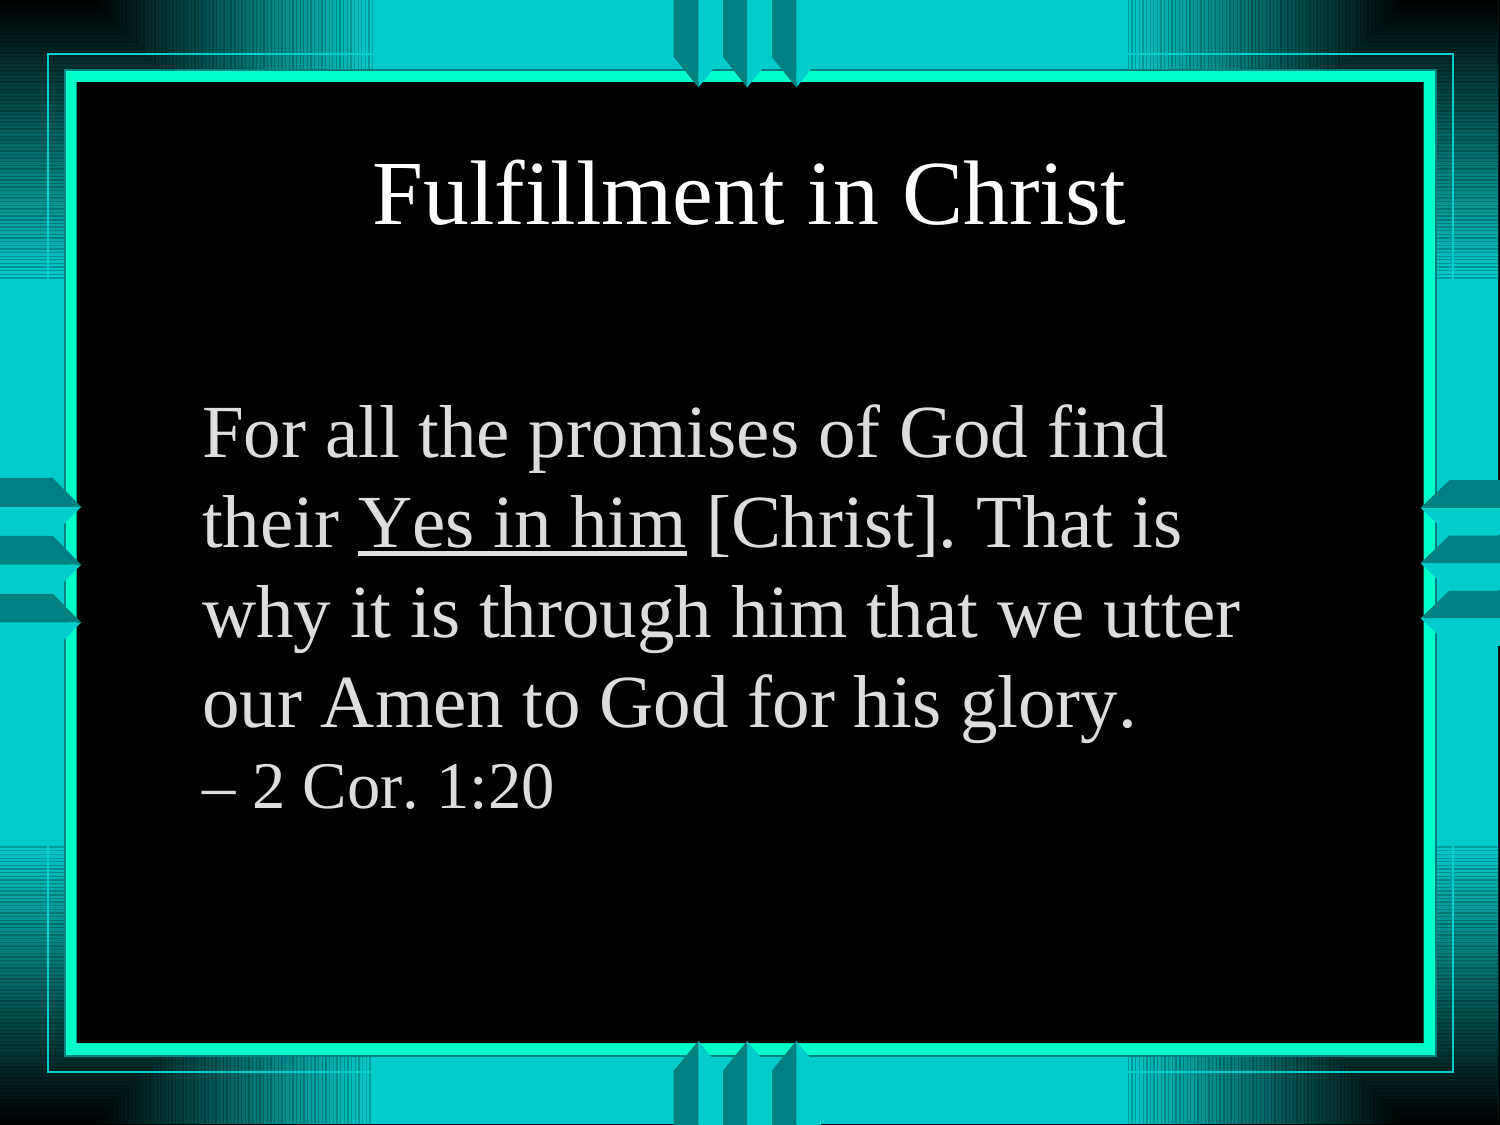

# Fulfillment in Christ
For all the promises of God find their Yes in him [Christ]. That is why it is through him that we utter our Amen to God for his glory.
– 2 Cor. 1:20